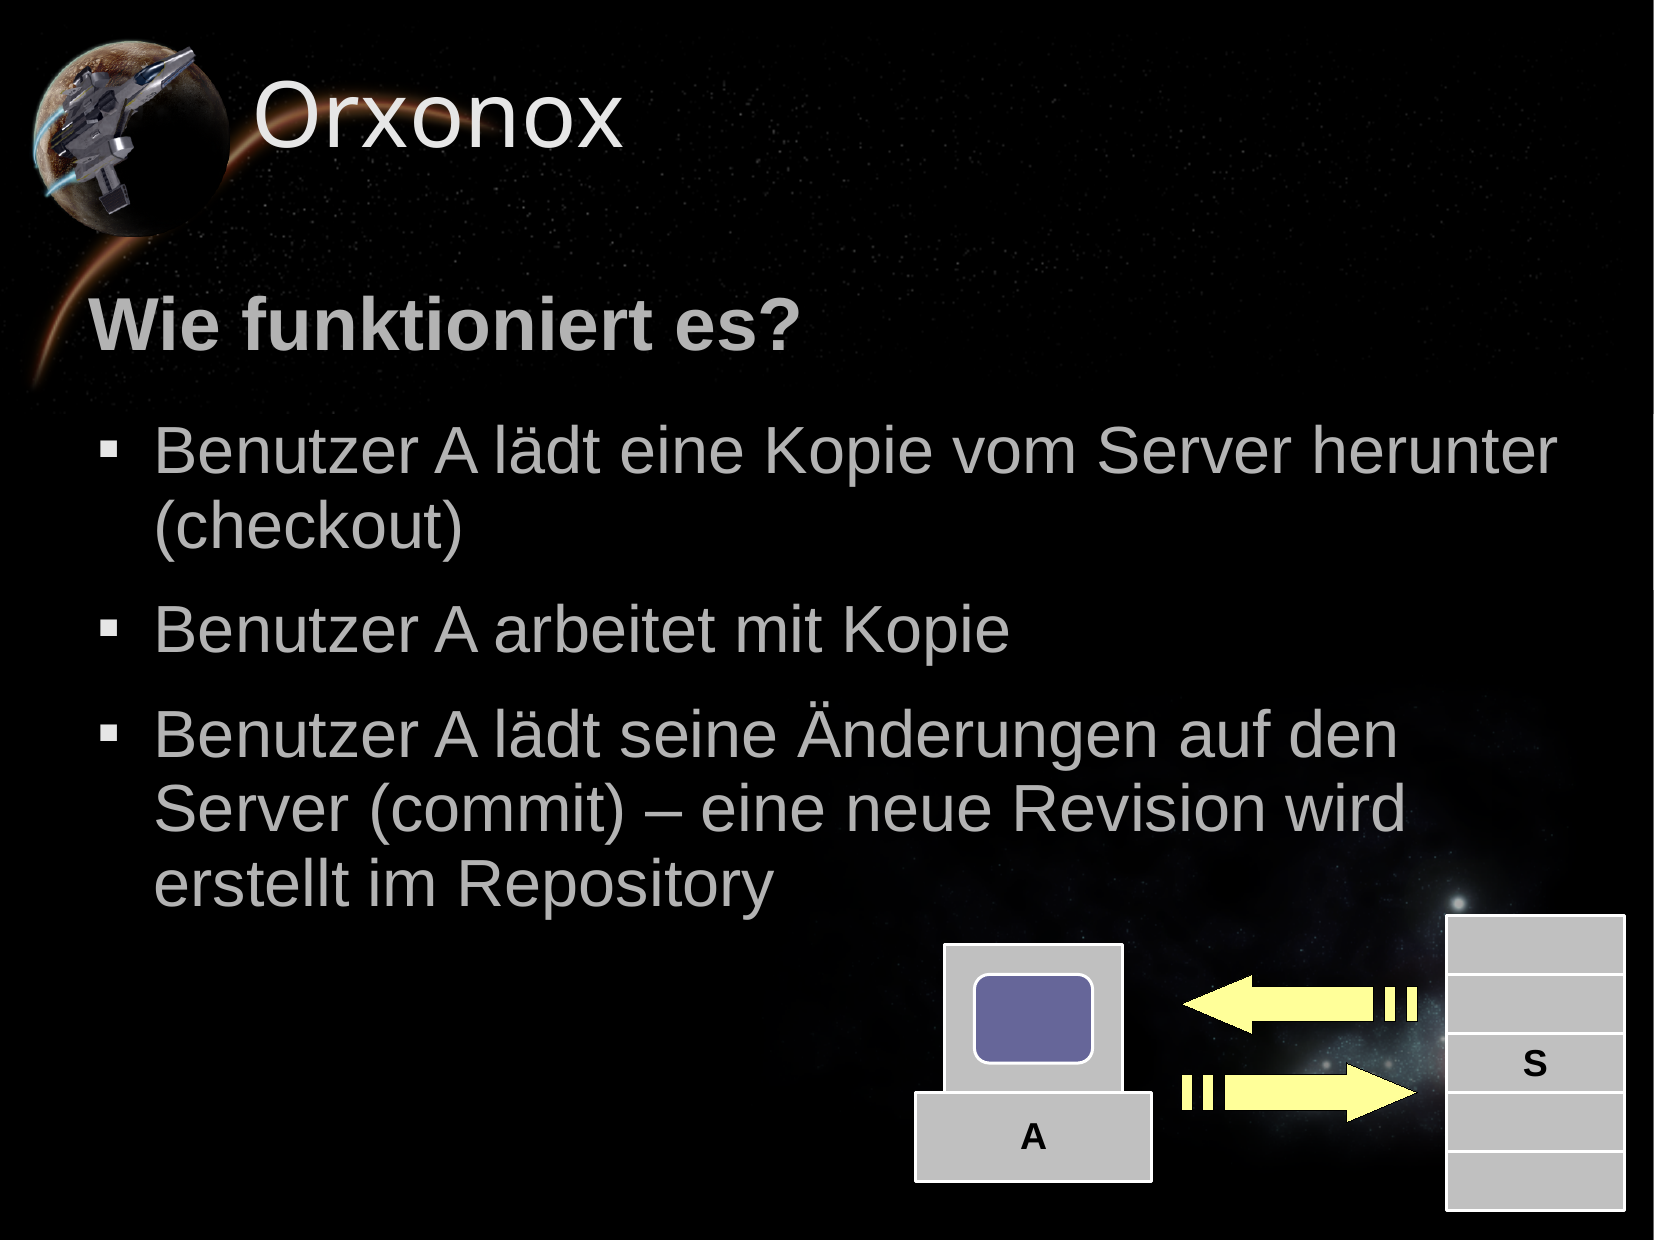

# Wie funktioniert es?
Benutzer A lädt eine Kopie vom Server herunter (checkout)
Benutzer A arbeitet mit Kopie
Benutzer A lädt seine Änderungen auf den Server (commit) – eine neue Revision wird erstellt im Repository
A
S